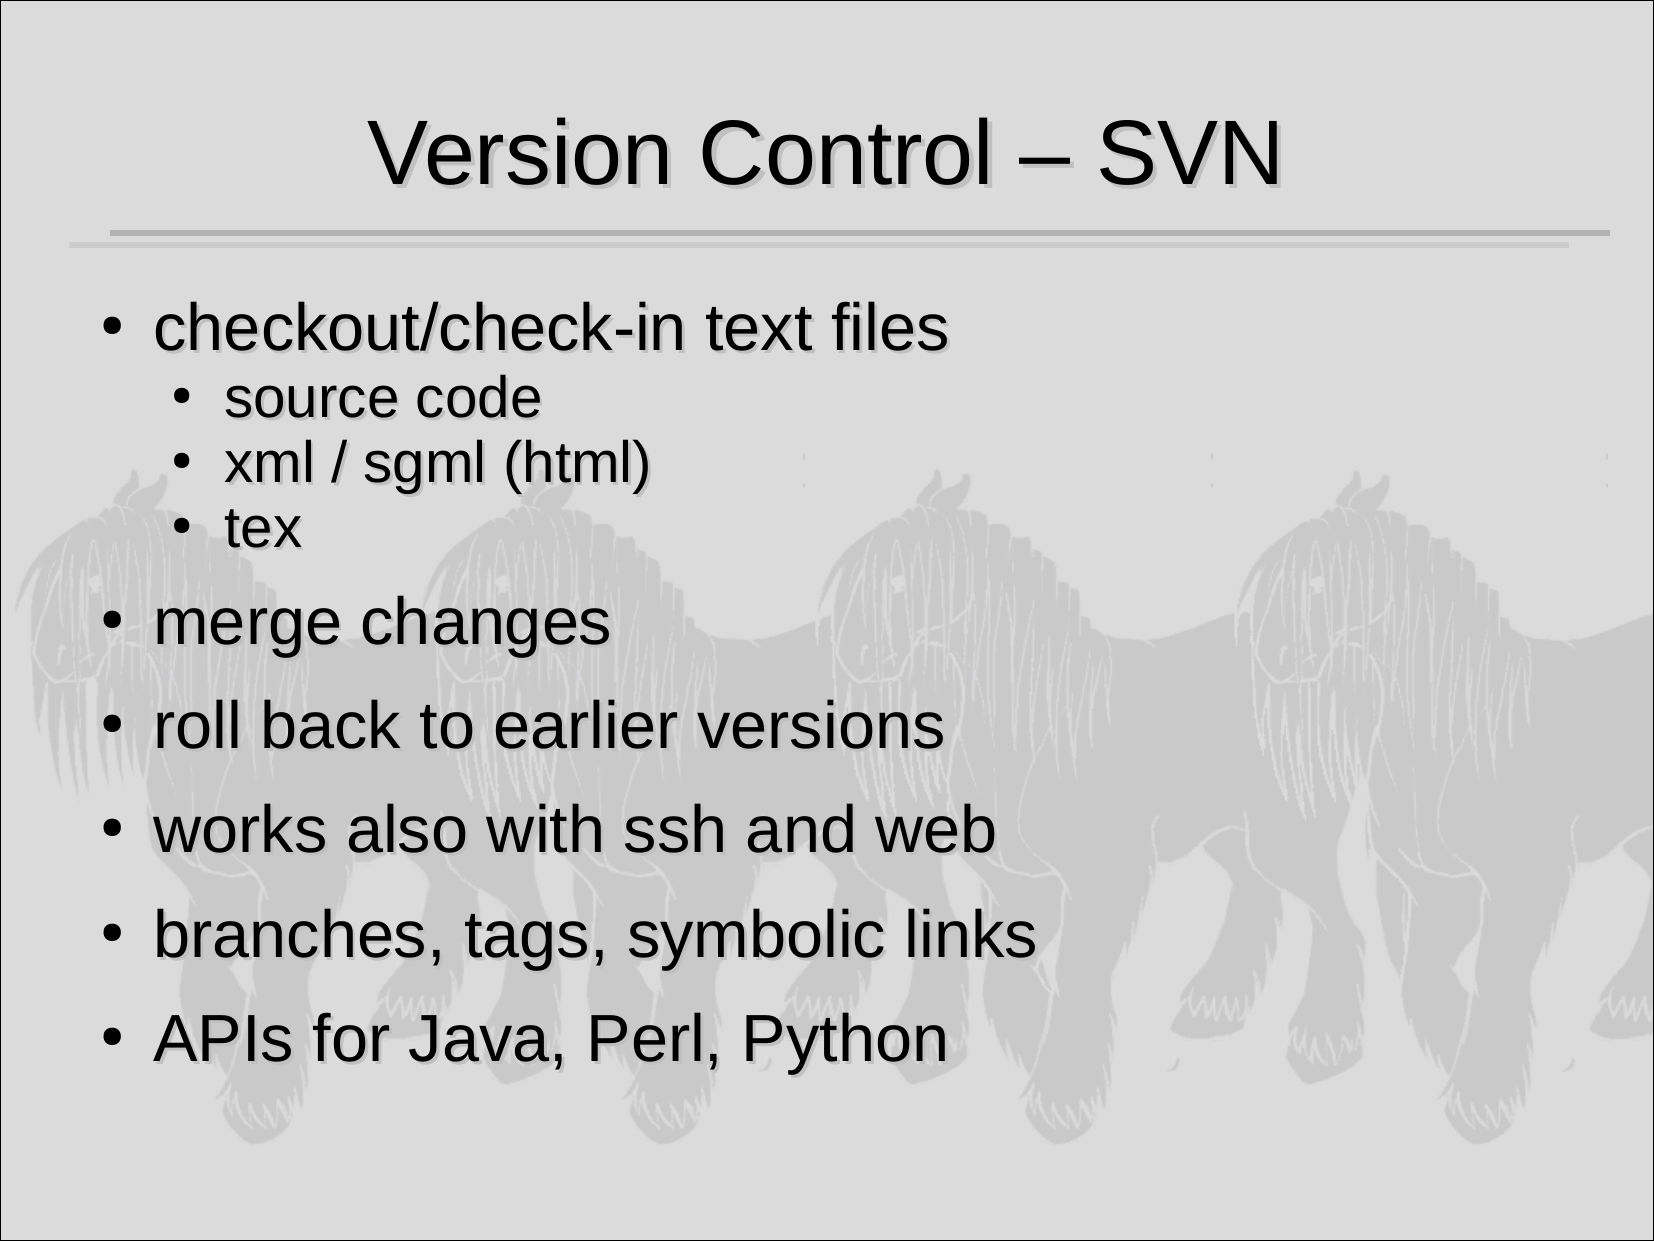

# Version Control – SVN
checkout/check-in text files
source code
xml / sgml (html)
tex
merge changes
roll back to earlier versions
works also with ssh and web
branches, tags, symbolic links
APIs for Java, Perl, Python